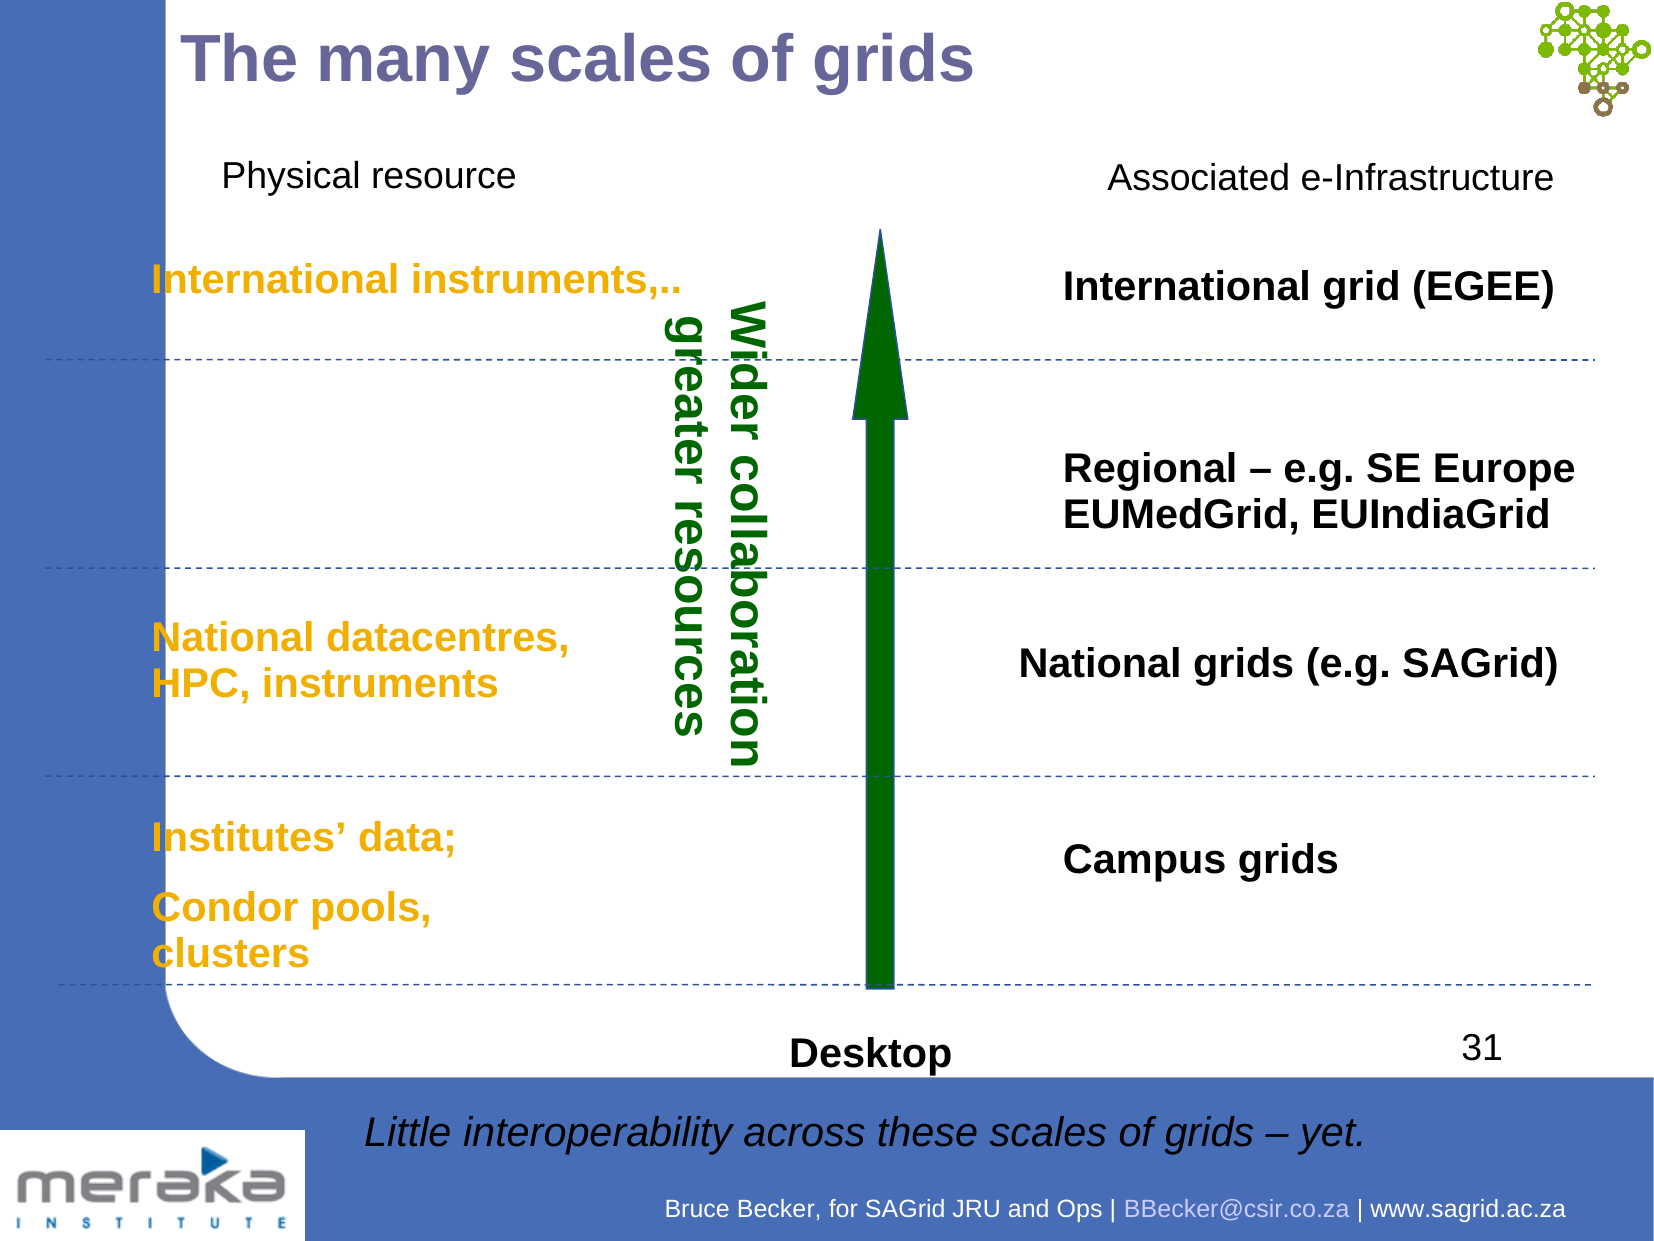

# The many scales of grids
Physical resource
Associated e-Infrastructure
International instruments,..
International grid (EGEE)
Wider collaboration
 greater resources
Regional – e.g. SE Europe
EUMedGrid, EUIndiaGrid
National datacentres, HPC, instruments
National grids (e.g. SAGrid)
Institutes’ data;
Condor pools, clusters
Campus grids
31
Desktop
Little interoperability across these scales of grids – yet.